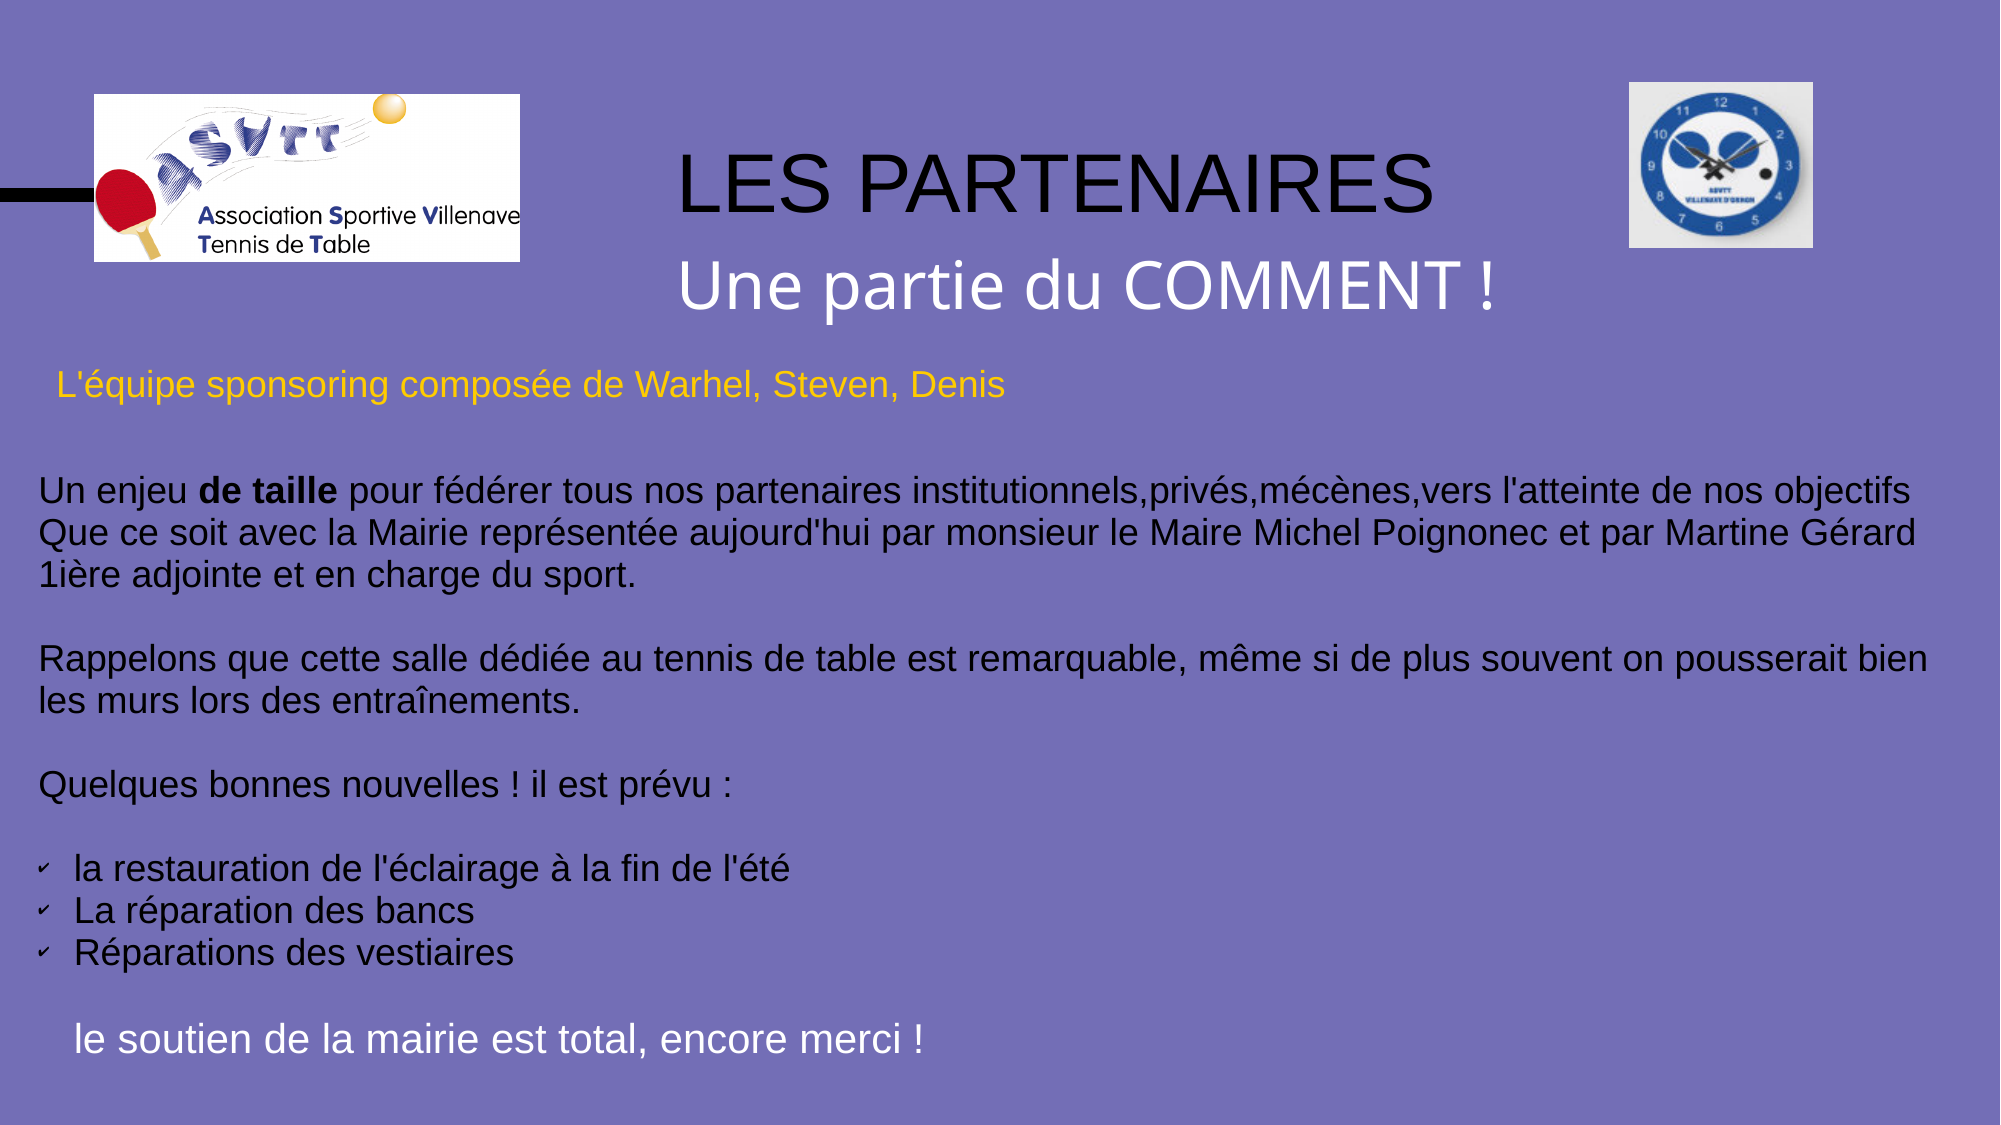

LES PARTENAIRES
Une partie du COMMENT !
L'équipe sponsoring composée de Warhel, Steven, Denis
Un enjeu de taille pour fédérer tous nos partenaires institutionnels,privés,mécènes,vers l'atteinte de nos objectifs
Que ce soit avec la Mairie représentée aujourd'hui par monsieur le Maire Michel Poignonec et par Martine Gérard 1ière adjointe et en charge du sport.
Rappelons que cette salle dédiée au tennis de table est remarquable, même si de plus souvent on pousserait bien les murs lors des entraînements.
Quelques bonnes nouvelles ! il est prévu :
la restauration de l'éclairage à la fin de l'été
La réparation des bancs
Réparations des vestiaires
le soutien de la mairie est total, encore merci !